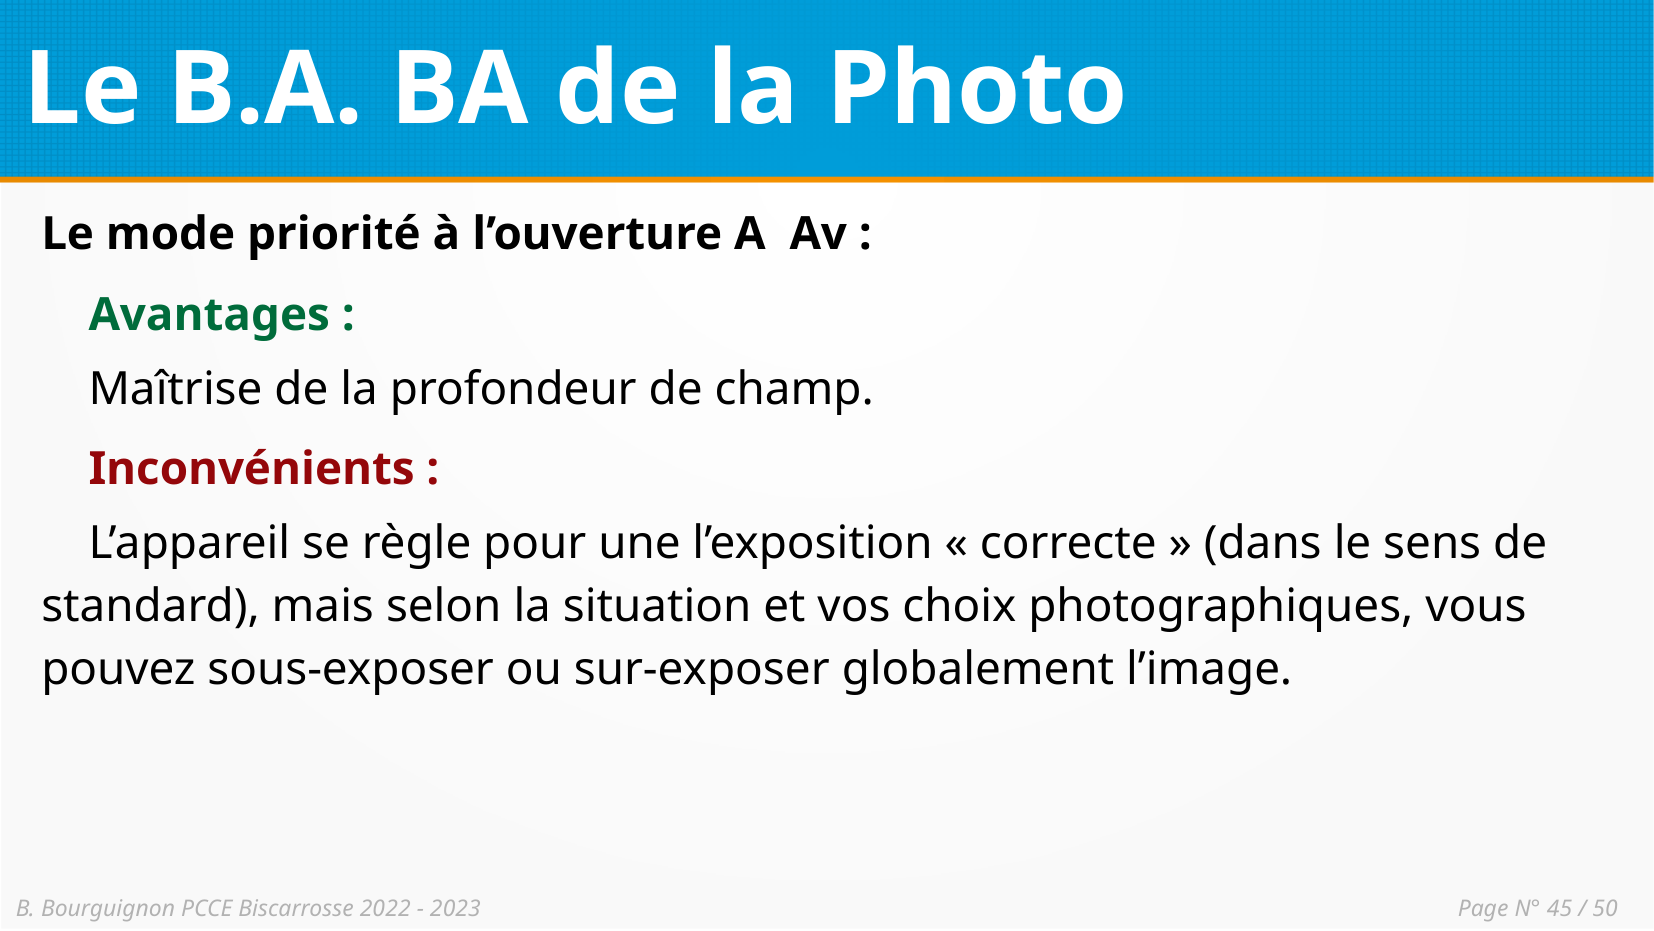

# Le B.A. BA de la Photo
Le mode priorité à l’ouverture A Av :
Avantages :
Maîtrise de la profondeur de champ.
Inconvénients :
L’appareil se règle pour une l’exposition « correcte » (dans le sens de standard), mais selon la situation et vos choix photographiques, vous pouvez sous-exposer ou sur-exposer globalement l’image.